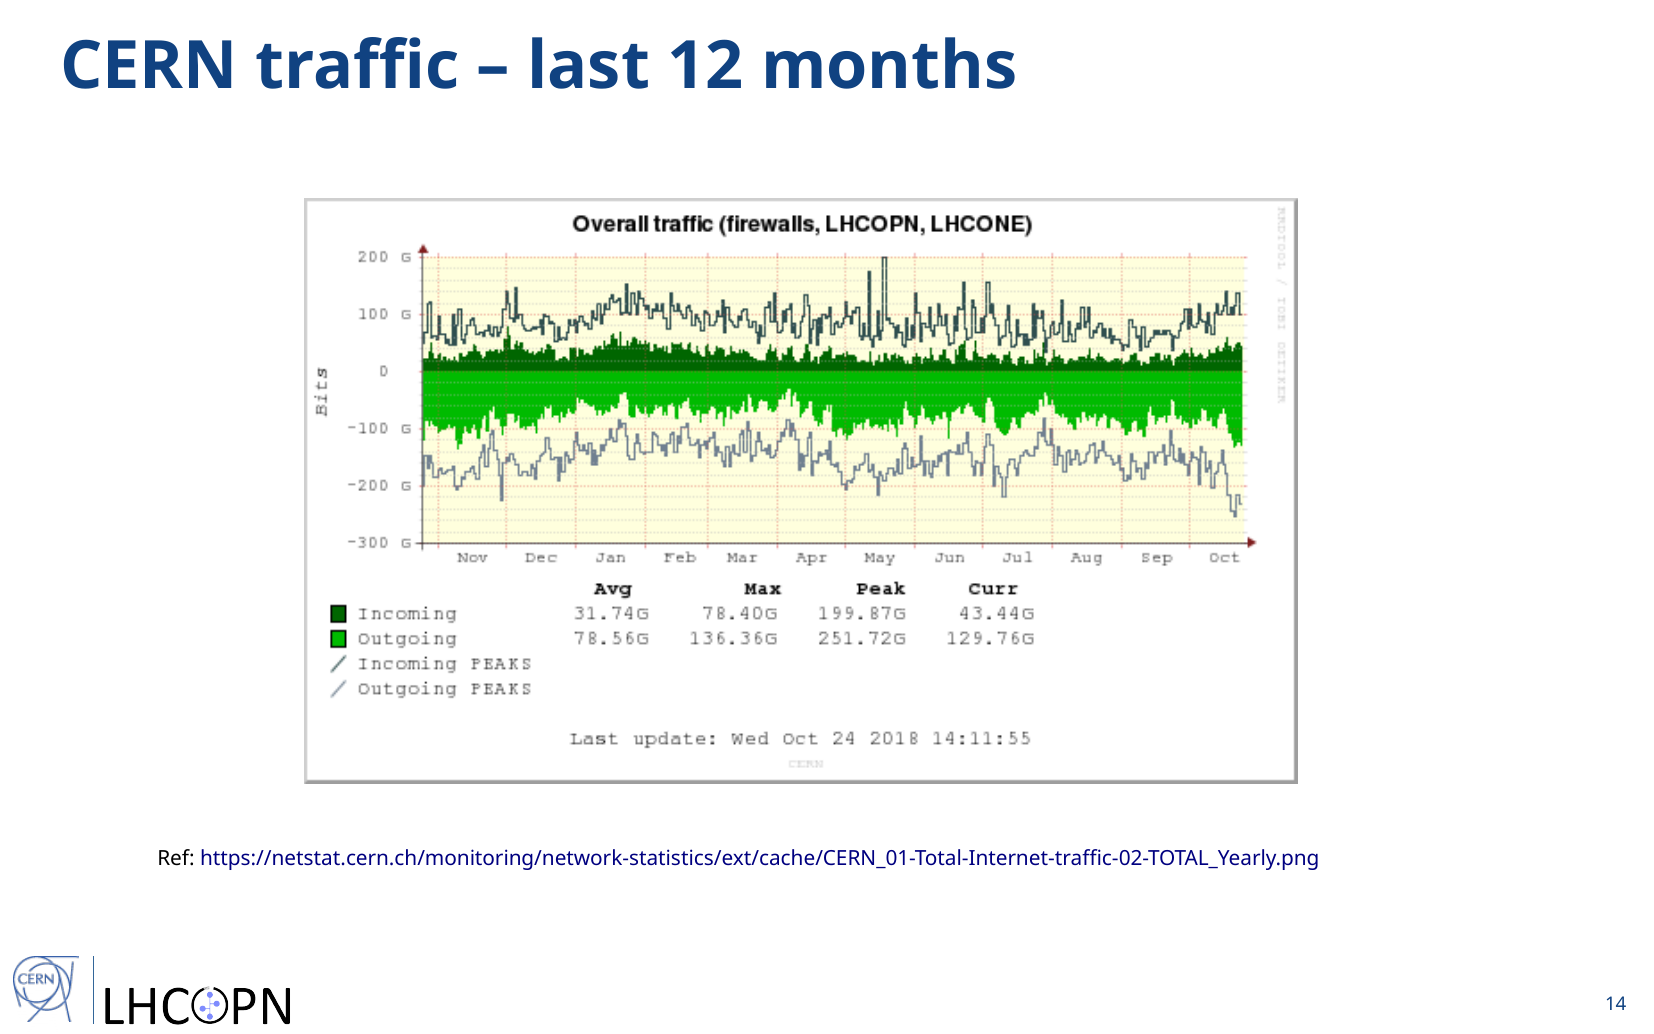

# CERN traffic – last 12 months
Ref: https://netstat.cern.ch/monitoring/network-statistics/ext/cache/CERN_01-Total-Internet-traffic-02-TOTAL_Yearly.png